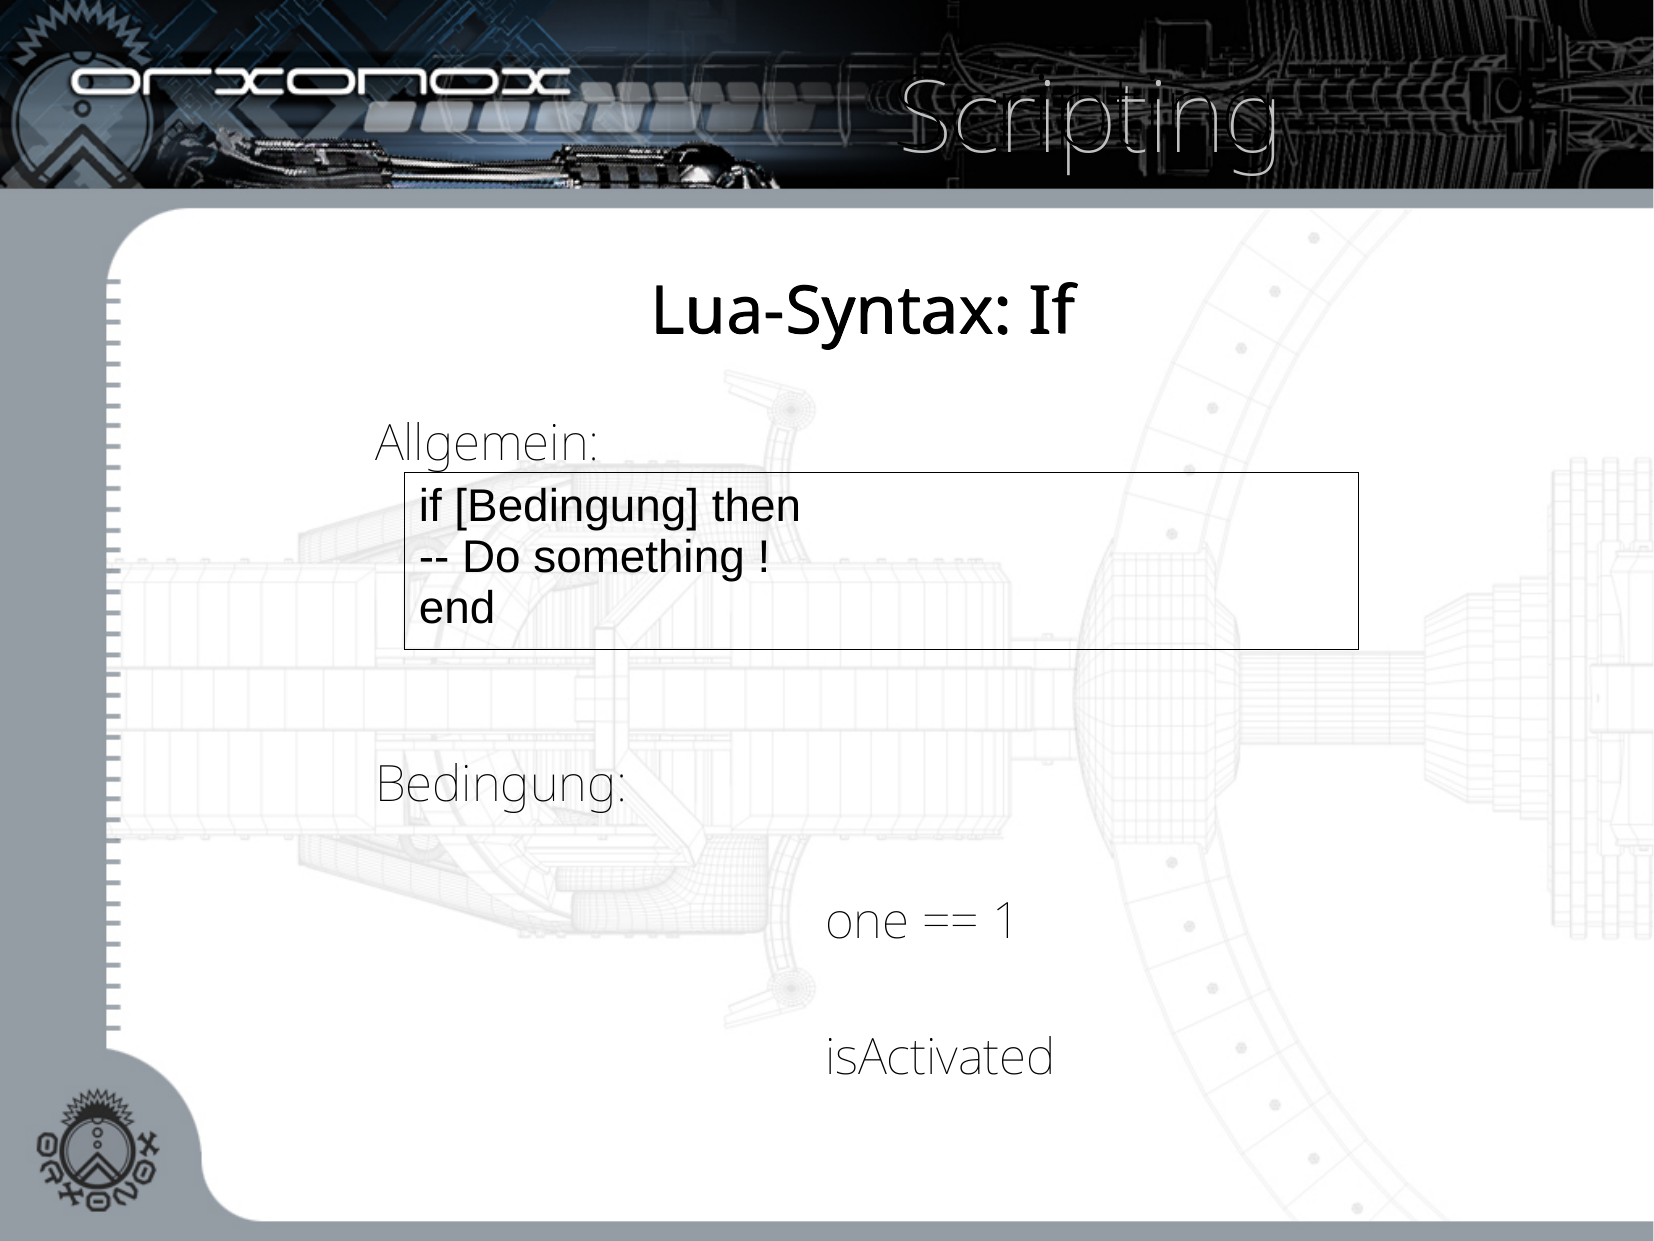

Scripting
Lua-Syntax: If
Allgemein:
Bedingung:
						one == 1
						isActivated
if [Bedingung] then
-- Do something !
end